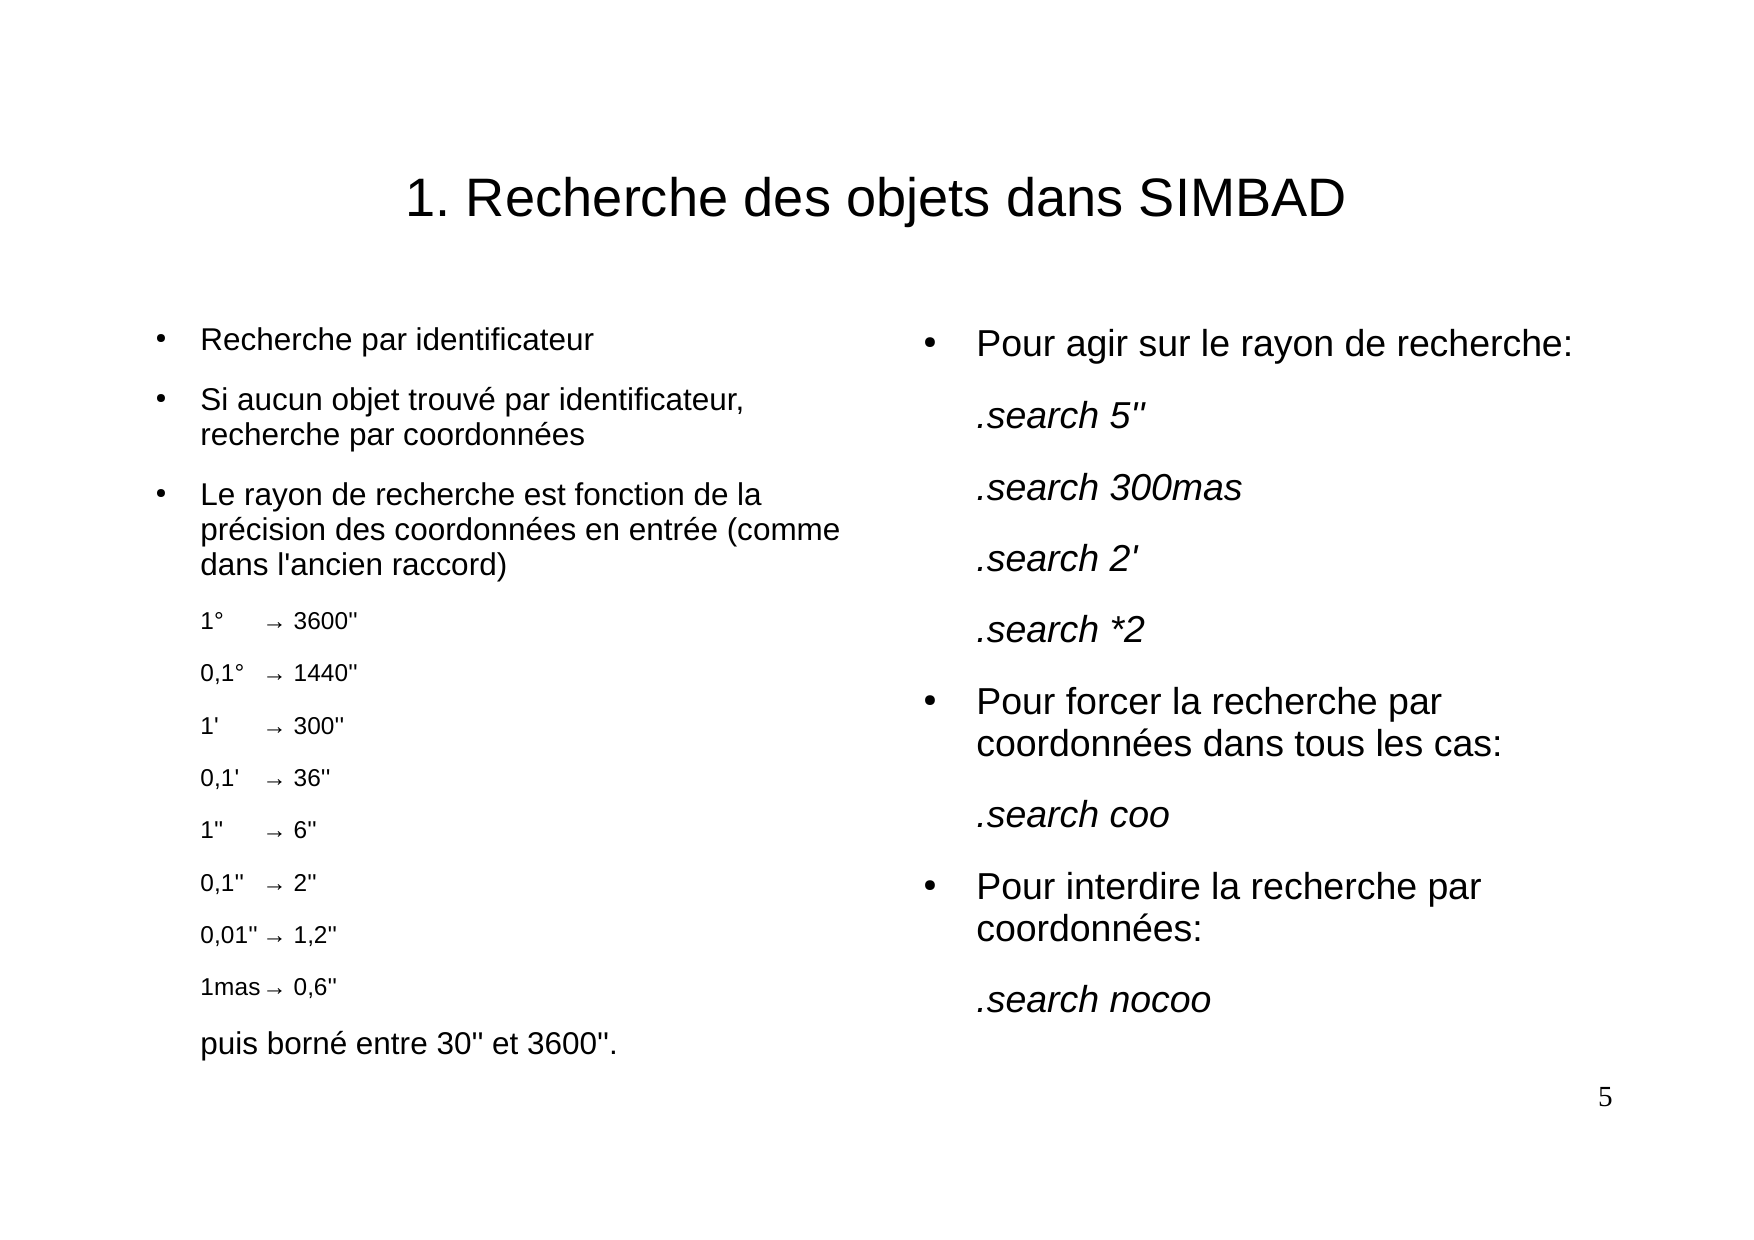

# 1. Recherche des objets dans SIMBAD
Recherche par identificateur
Si aucun objet trouvé par identificateur, recherche par coordonnées
Le rayon de recherche est fonction de la précision des coordonnées en entrée (comme dans l'ancien raccord)
1°	→ 3600''
0,1°	→ 1440''
1'	→ 300''
0,1'	→ 36''
1''	→ 6''
0,1''	→ 2''
0,01''	→ 1,2''
1mas	→ 0,6''
puis borné entre 30'' et 3600''.
Pour agir sur le rayon de recherche:
.search 5''
.search 300mas
.search 2'
.search *2
Pour forcer la recherche par coordonnées dans tous les cas:
.search coo
Pour interdire la recherche par coordonnées:
.search nocoo
5